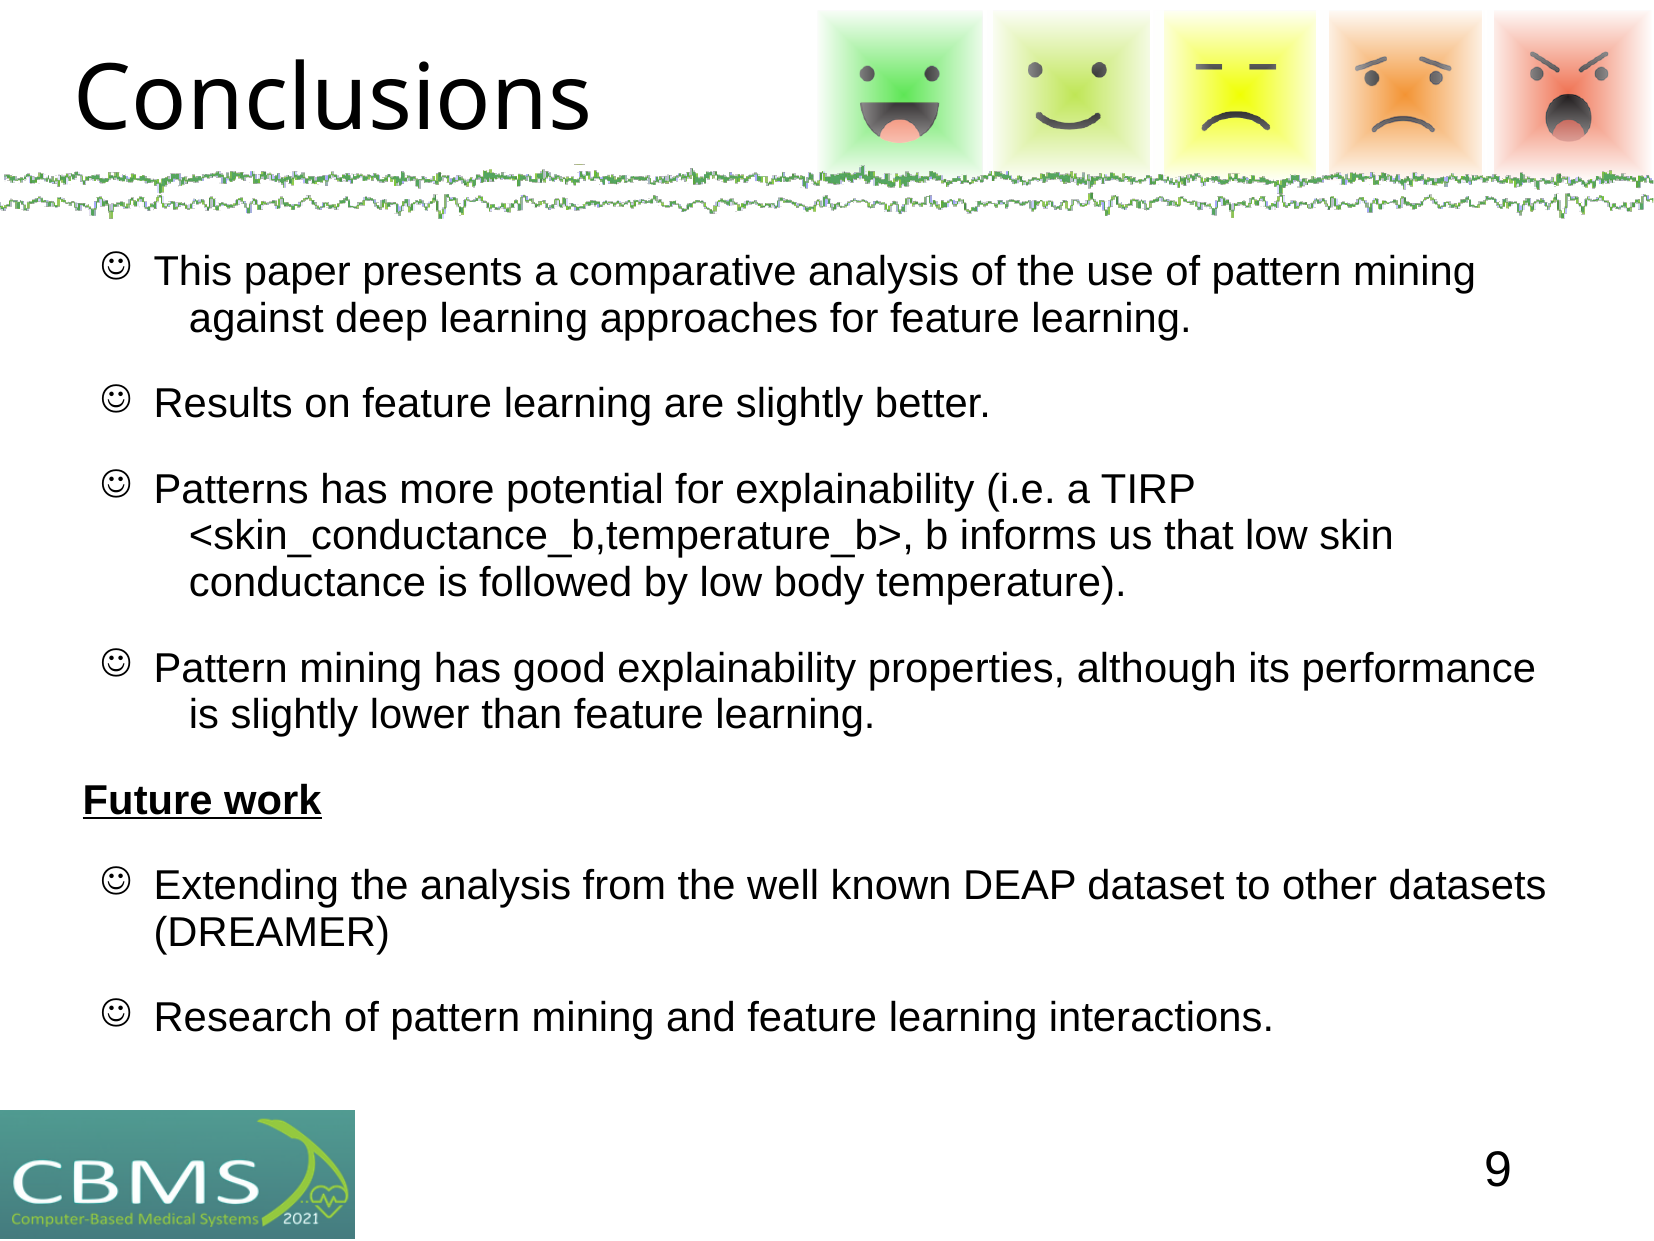

Conclusions
# This paper presents a comparative analysis of the use of pattern mining against deep learning approaches for feature learning.
Results on feature learning are slightly better.
Patterns has more potential for explainability (i.e. a TIRP <skin_conductance_b,temperature_b>, b informs us that low skin conductance is followed by low body temperature).
Pattern mining has good explainability properties, although its performance is slightly lower than feature learning.
Future work
Extending the analysis from the well known DEAP dataset to other datasets (DREAMER)
Research of pattern mining and feature learning interactions.